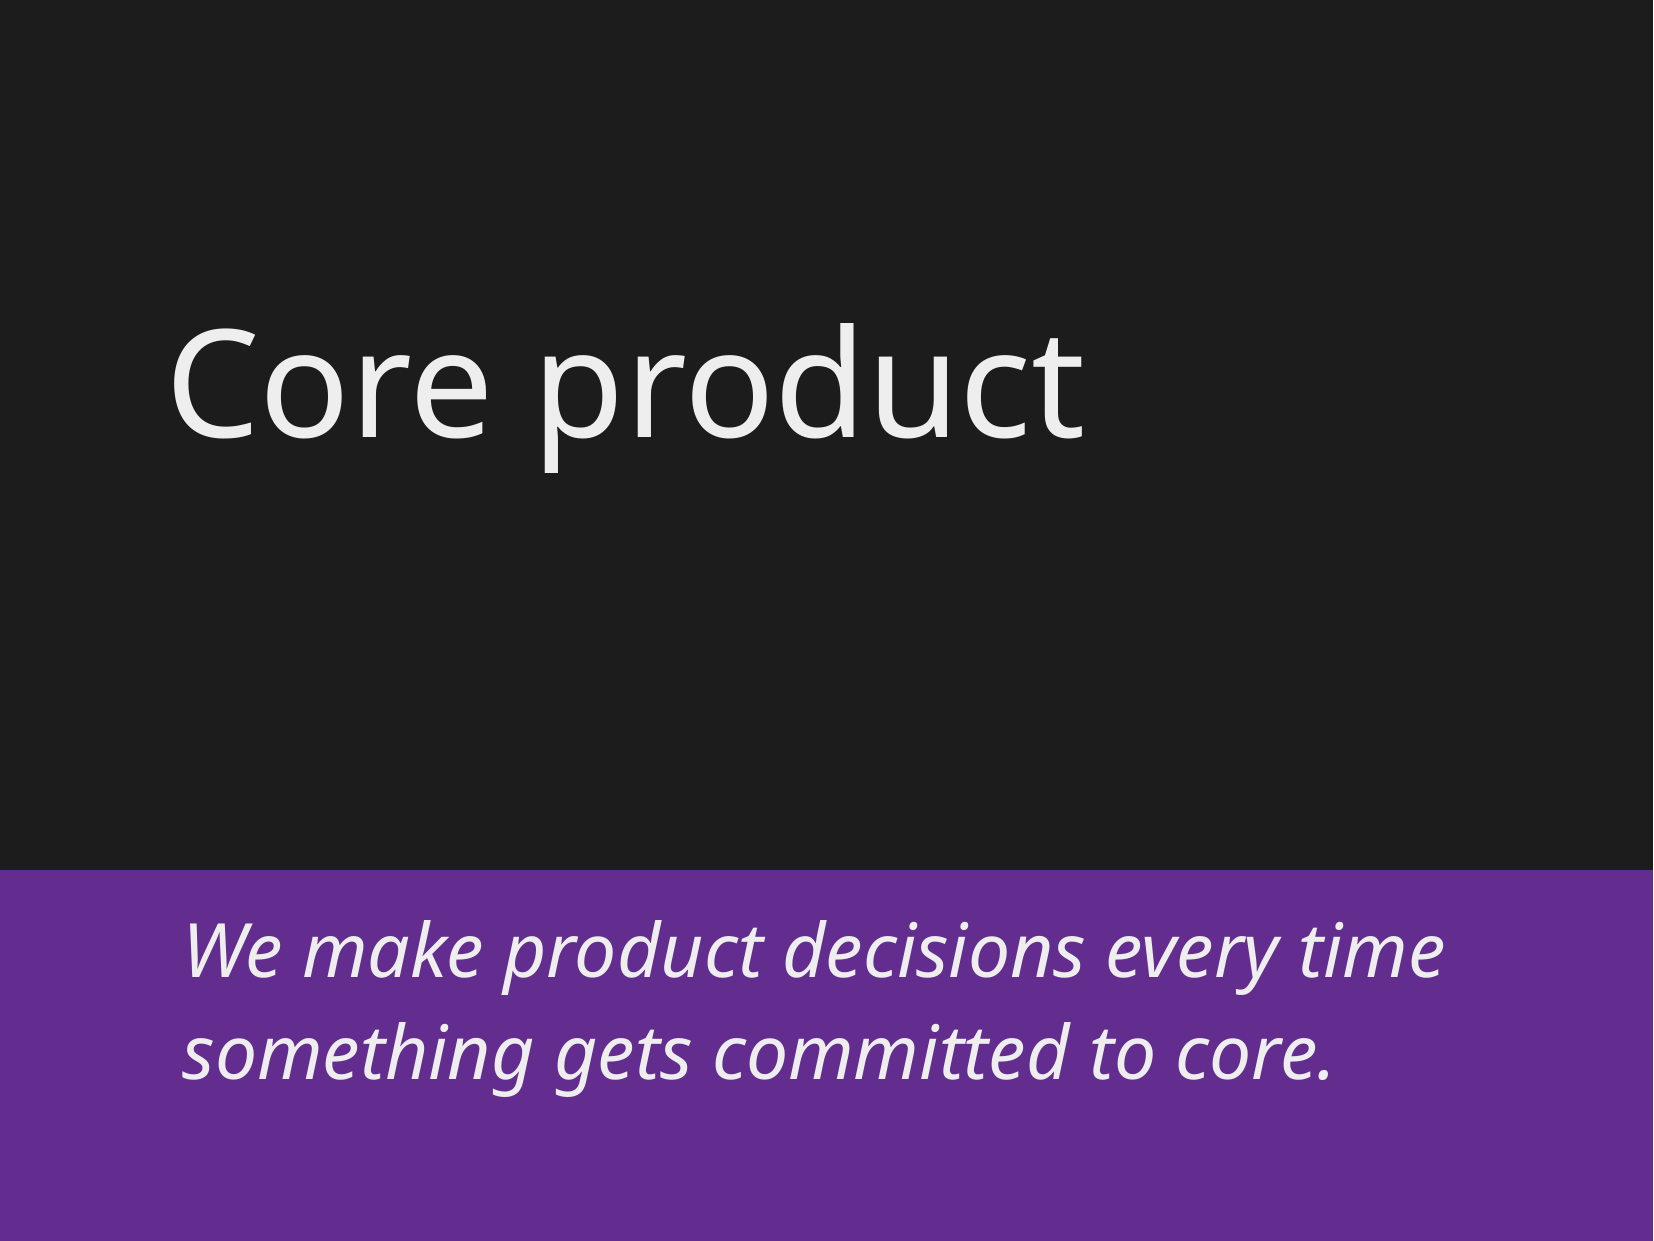

# Core product
We make product decisions every time something gets committed to core.